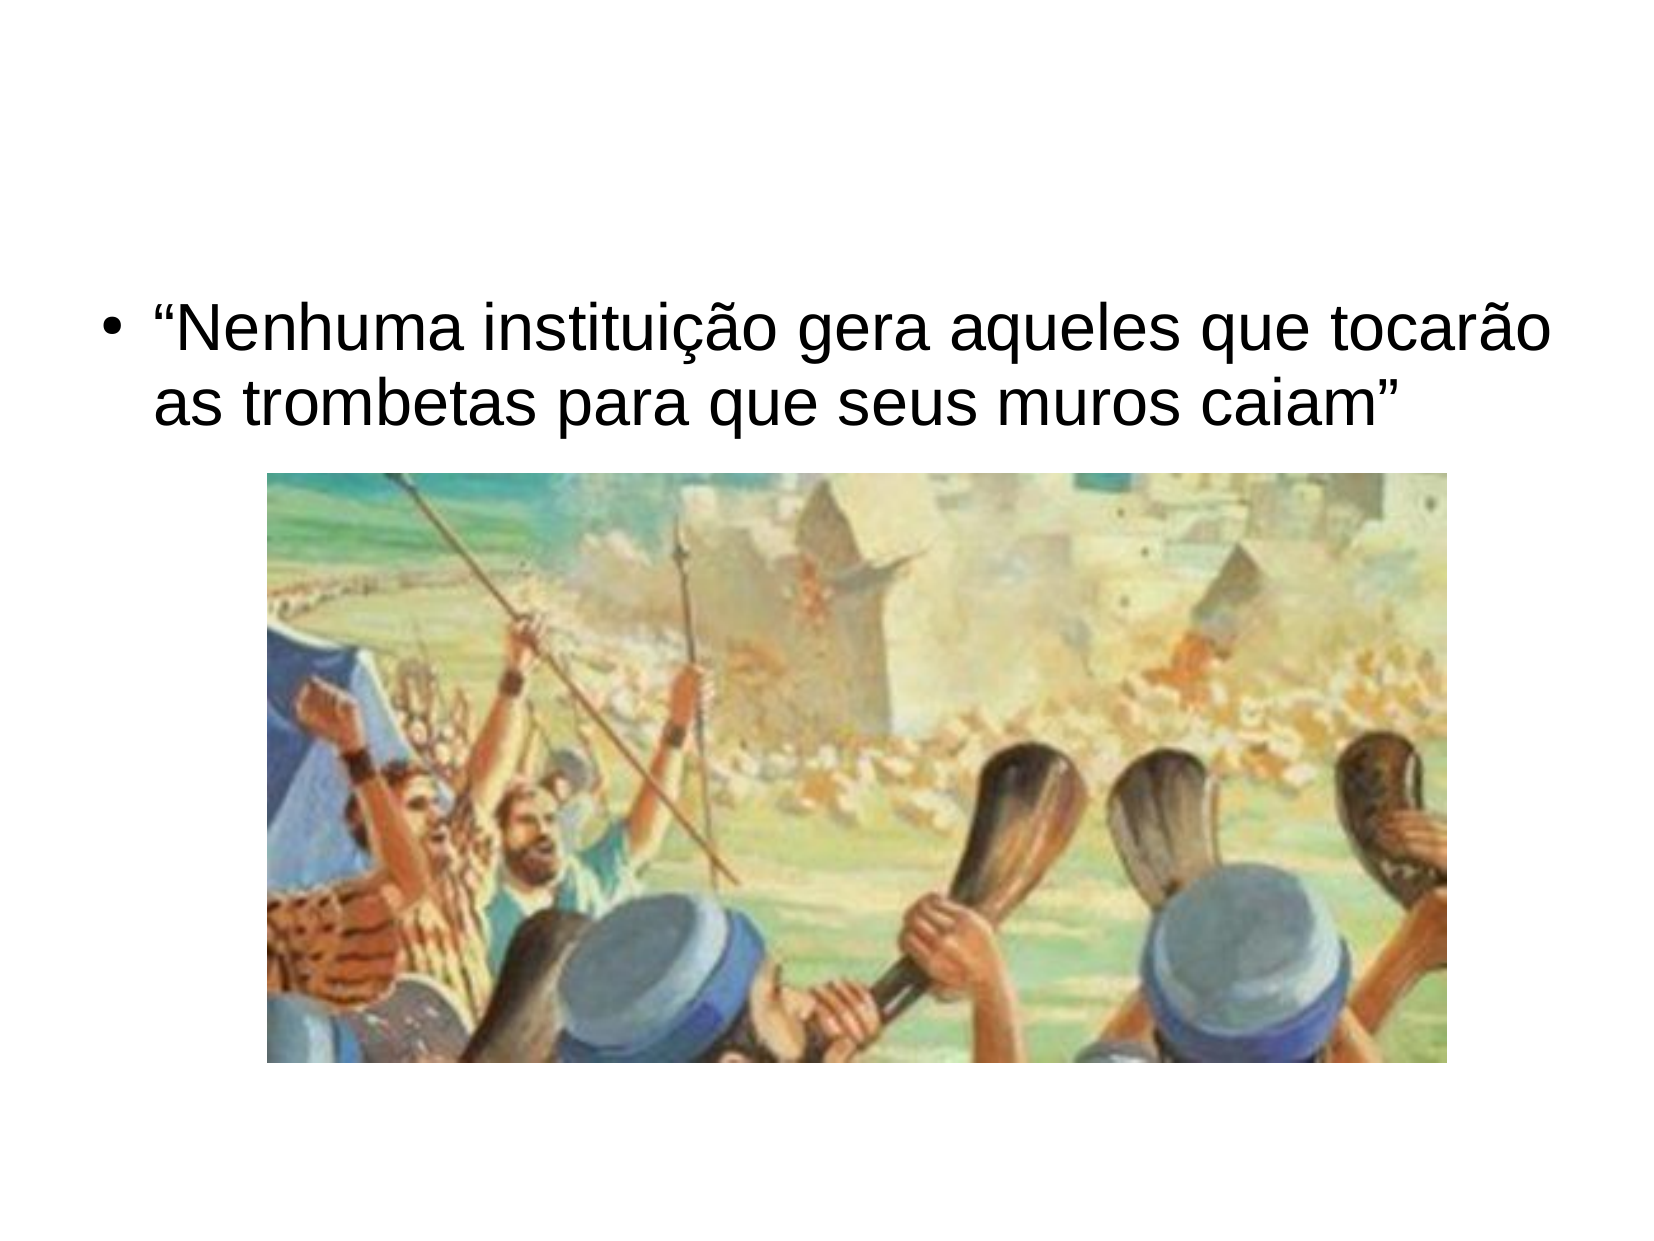

#
“Nenhuma instituição gera aqueles que tocarão as trombetas para que seus muros caiam”